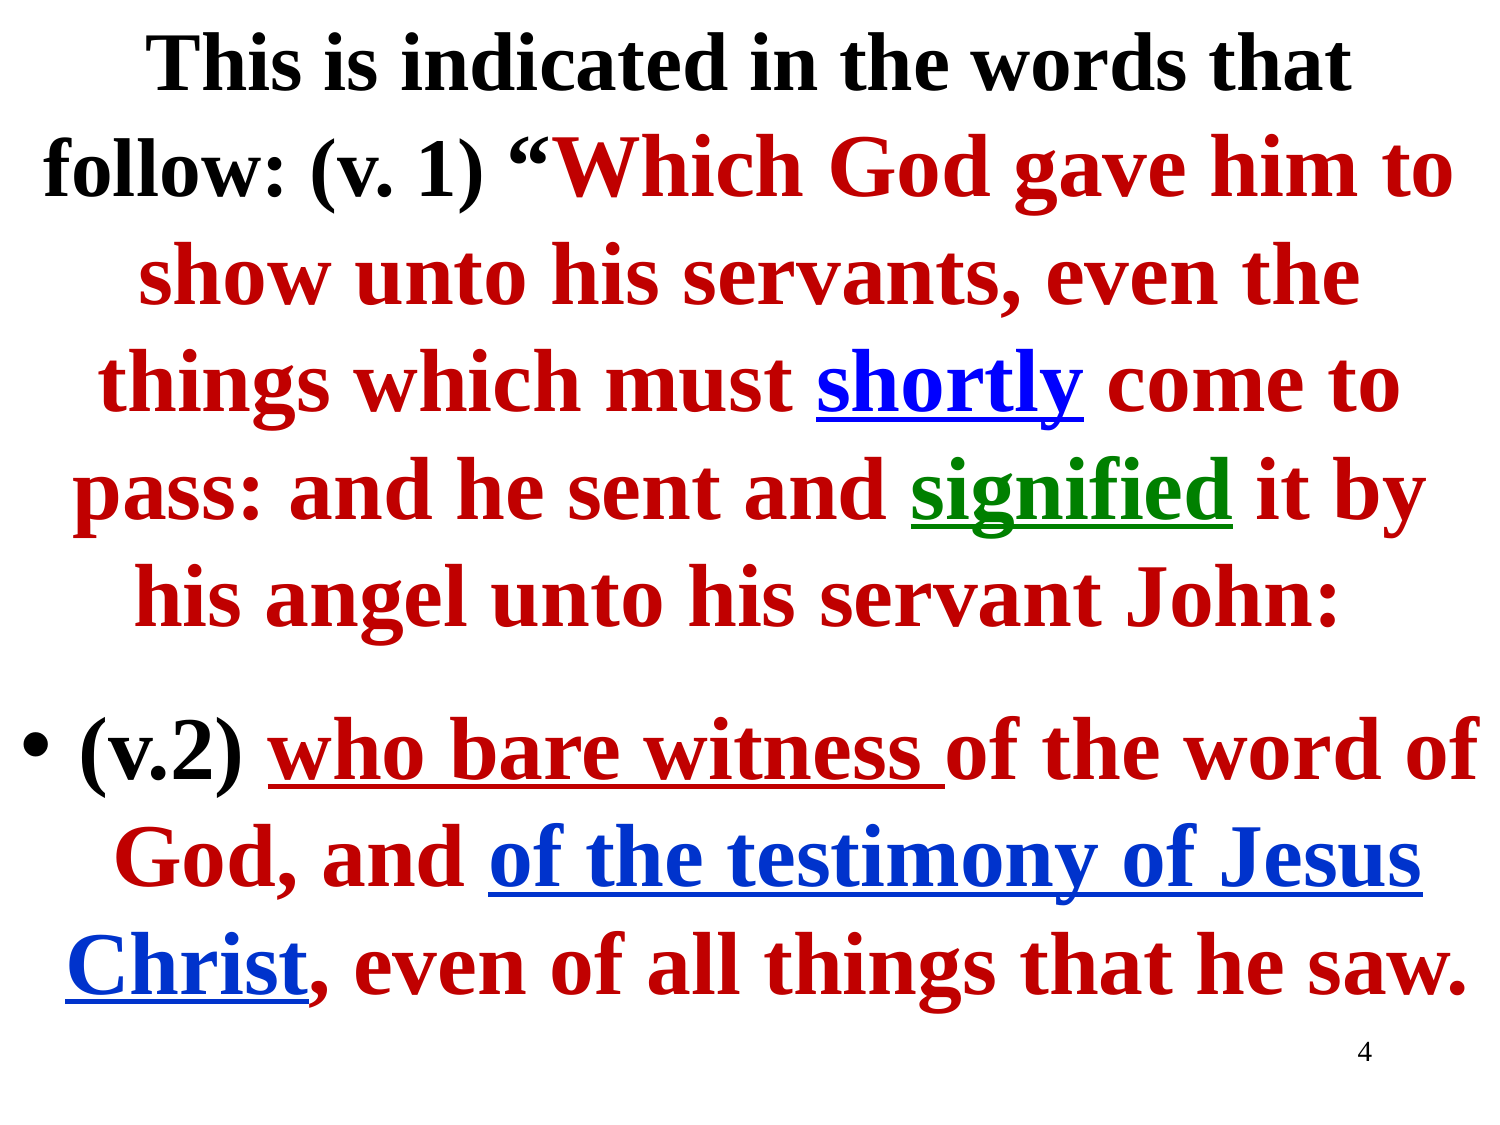

This is indicated in the words that follow: (v. 1) “Which God gave him to show unto his servants, even the things which must shortly come to pass: and he sent and signified it by his angel unto his servant John:
 (v.2) who bare witness of the word of God, and of the testimony of Jesus Christ, even of all things that he saw.